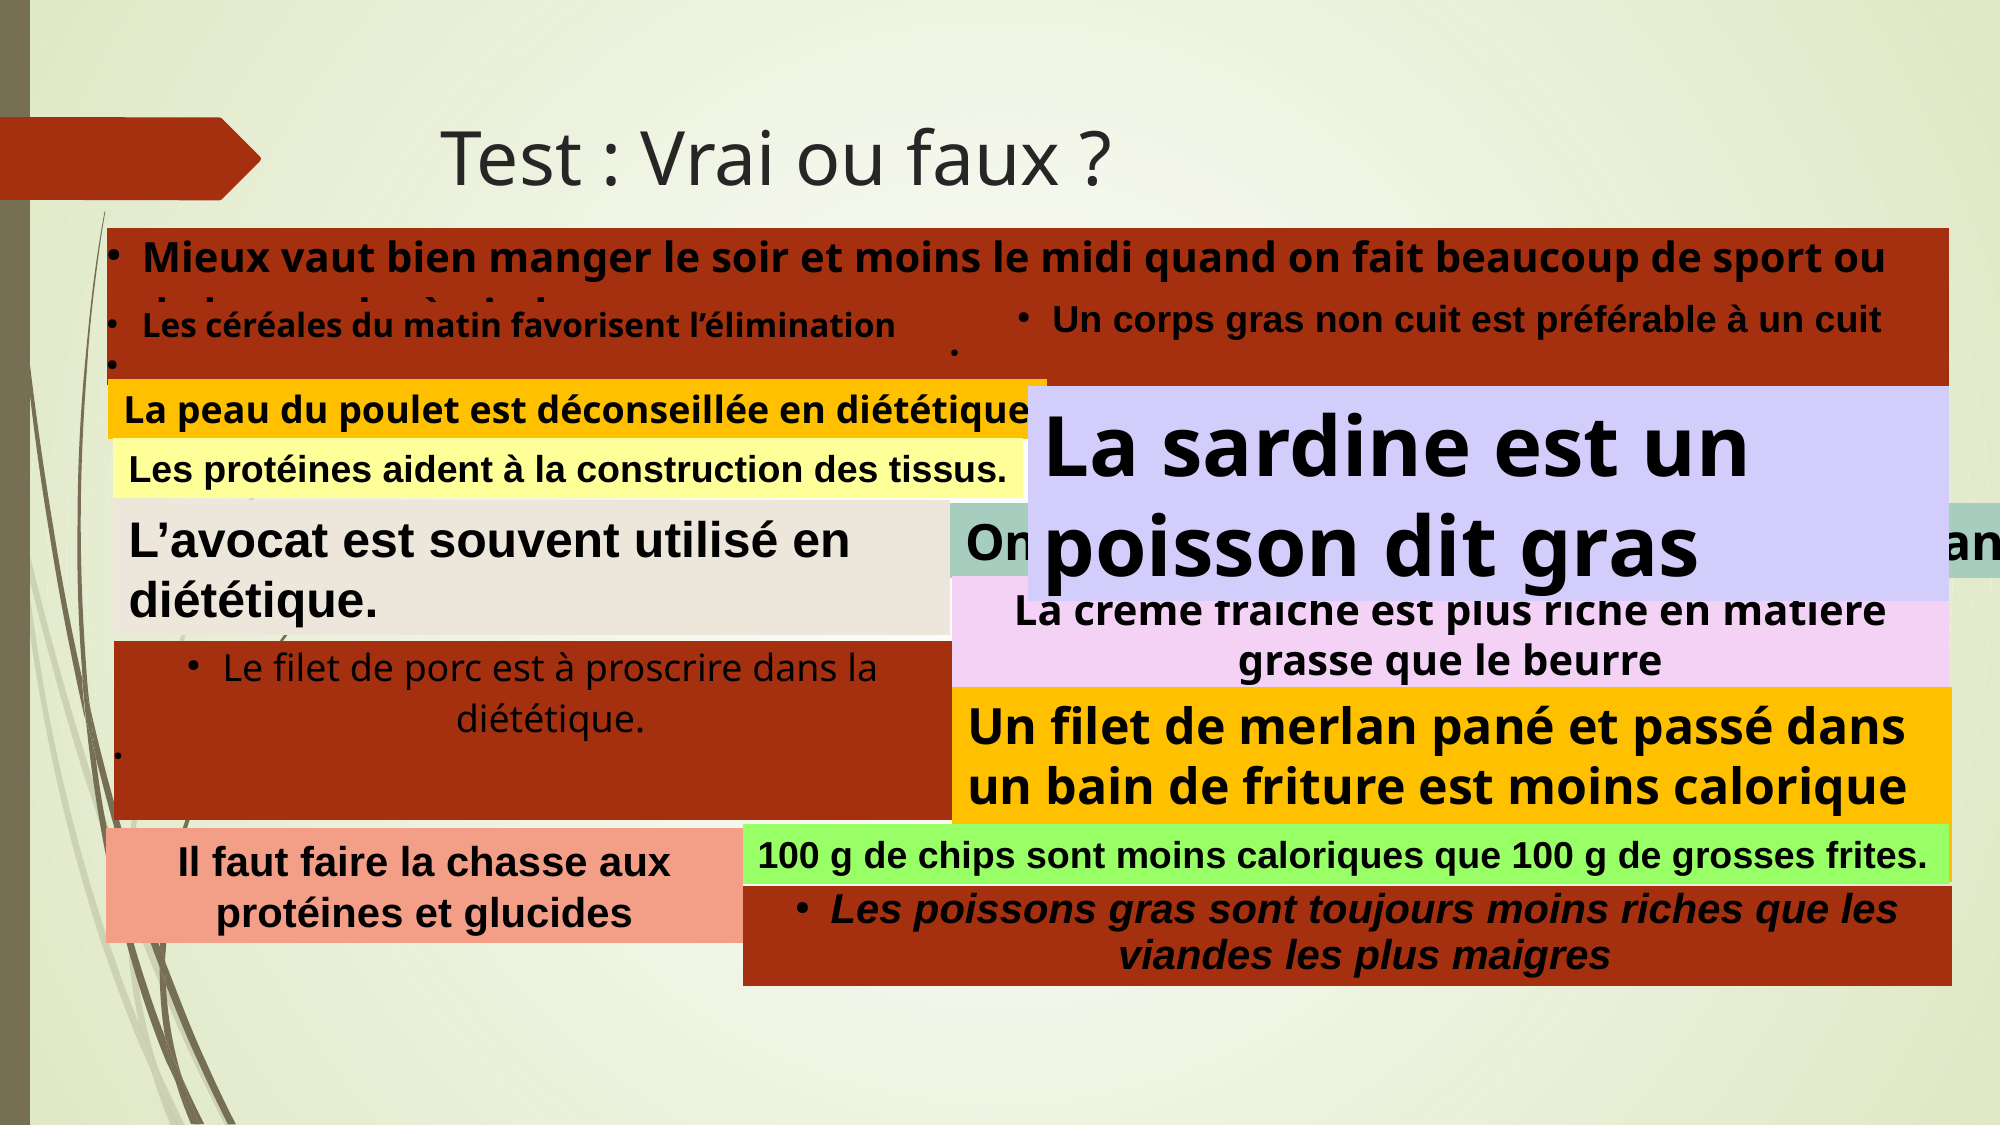

# Test : Vrai ou faux ?
| Mieux vaut bien manger le soir et moins le midi quand on fait beaucoup de sport ou de la marche à pied. |
| --- |
| Un corps gras non cuit est préférable à un cuit |
| --- |
| Les céréales du matin favorisent l’élimination |
| --- |
La peau du poulet est déconseillée en diététique
La sardine est un poisson dit gras
Les protéines aident à la construction des tissus.
L’avocat est souvent utilisé en diététique.
On peut manger un fruit comme la banane sans retenue
La crème fraîche est plus riche en matière grasse que le beurre
| Le filet de porc est à proscrire dans la diététique. |
| --- |
Un filet de merlan pané et passé dans un bain de friture est moins calorique qu’une rouelle de porc grillée.
100 g de chips sont moins caloriques que 100 g de grosses frites.
Il faut faire la chasse aux protéines et glucides
| Les poissons gras sont toujours moins riches que les viandes les plus maigres |
| --- |